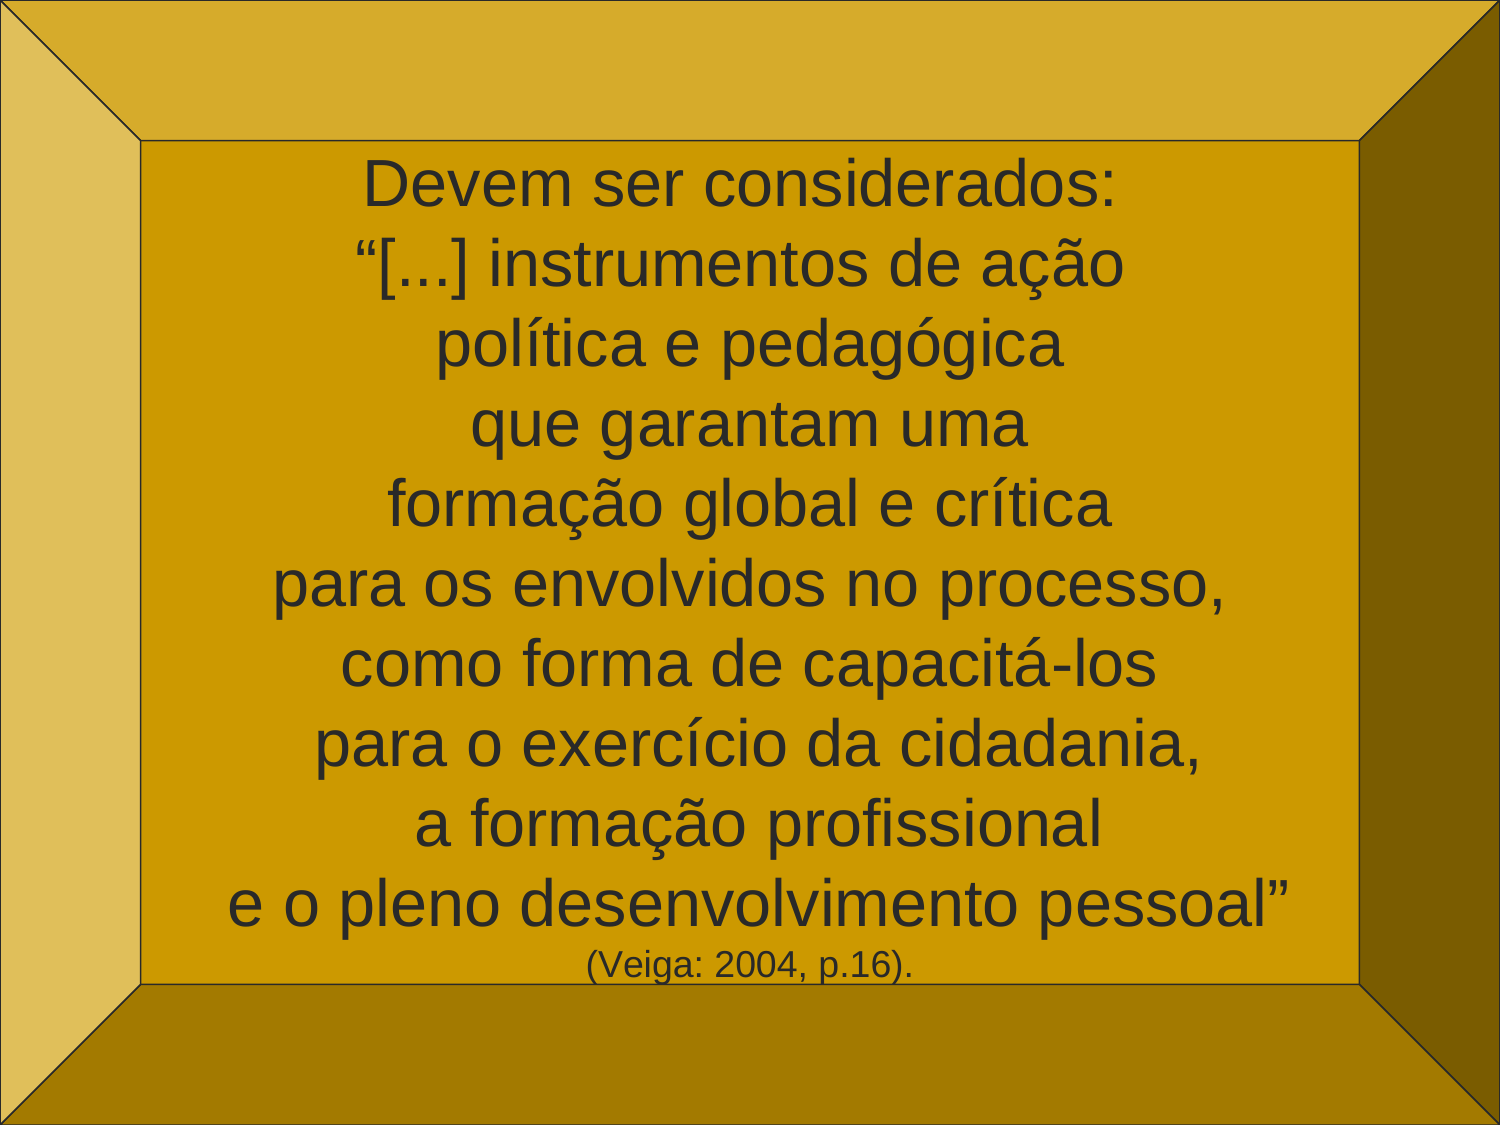

Devem ser considerados:
“[...] instrumentos de ação
política e pedagógica
 que garantam uma
formação global e crítica
 para os envolvidos no processo,
como forma de capacitá-los
 para o exercício da cidadania,
 a formação profissional
 e o pleno desenvolvimento pessoal”
 (Veiga: 2004, p.16).